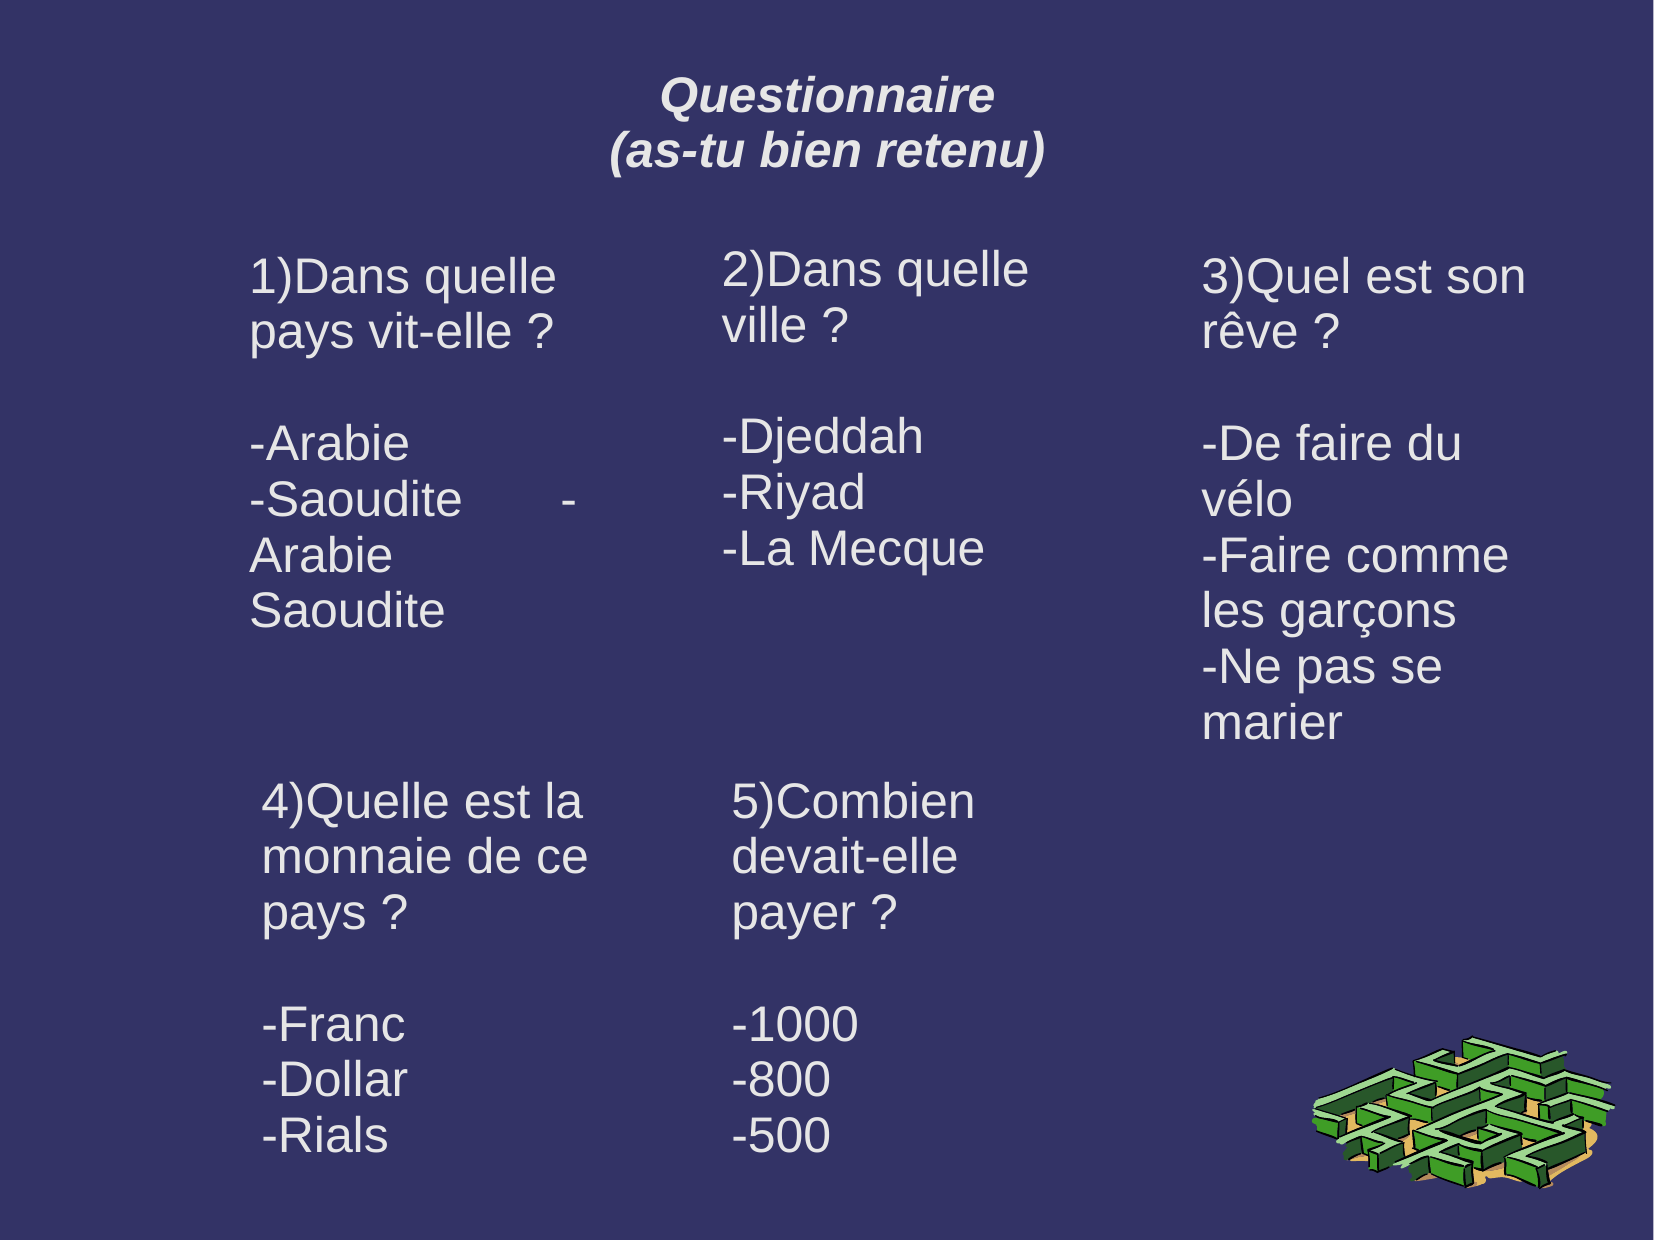

# Questionnaire (as-tu bien retenu)
2)Dans quelle ville ?
-Djeddah
-Riyad
-La Mecque
1)Dans quelle pays vit-elle ?
-Arabie
-Saoudite -Arabie Saoudite
3)Quel est son rêve ?
-De faire du vélo
-Faire comme les garçons
-Ne pas se marier
4)Quelle est la monnaie de ce pays ?
-Franc
-Dollar
-Rials
5)Combien devait-elle payer ?
-1000
-800
-500